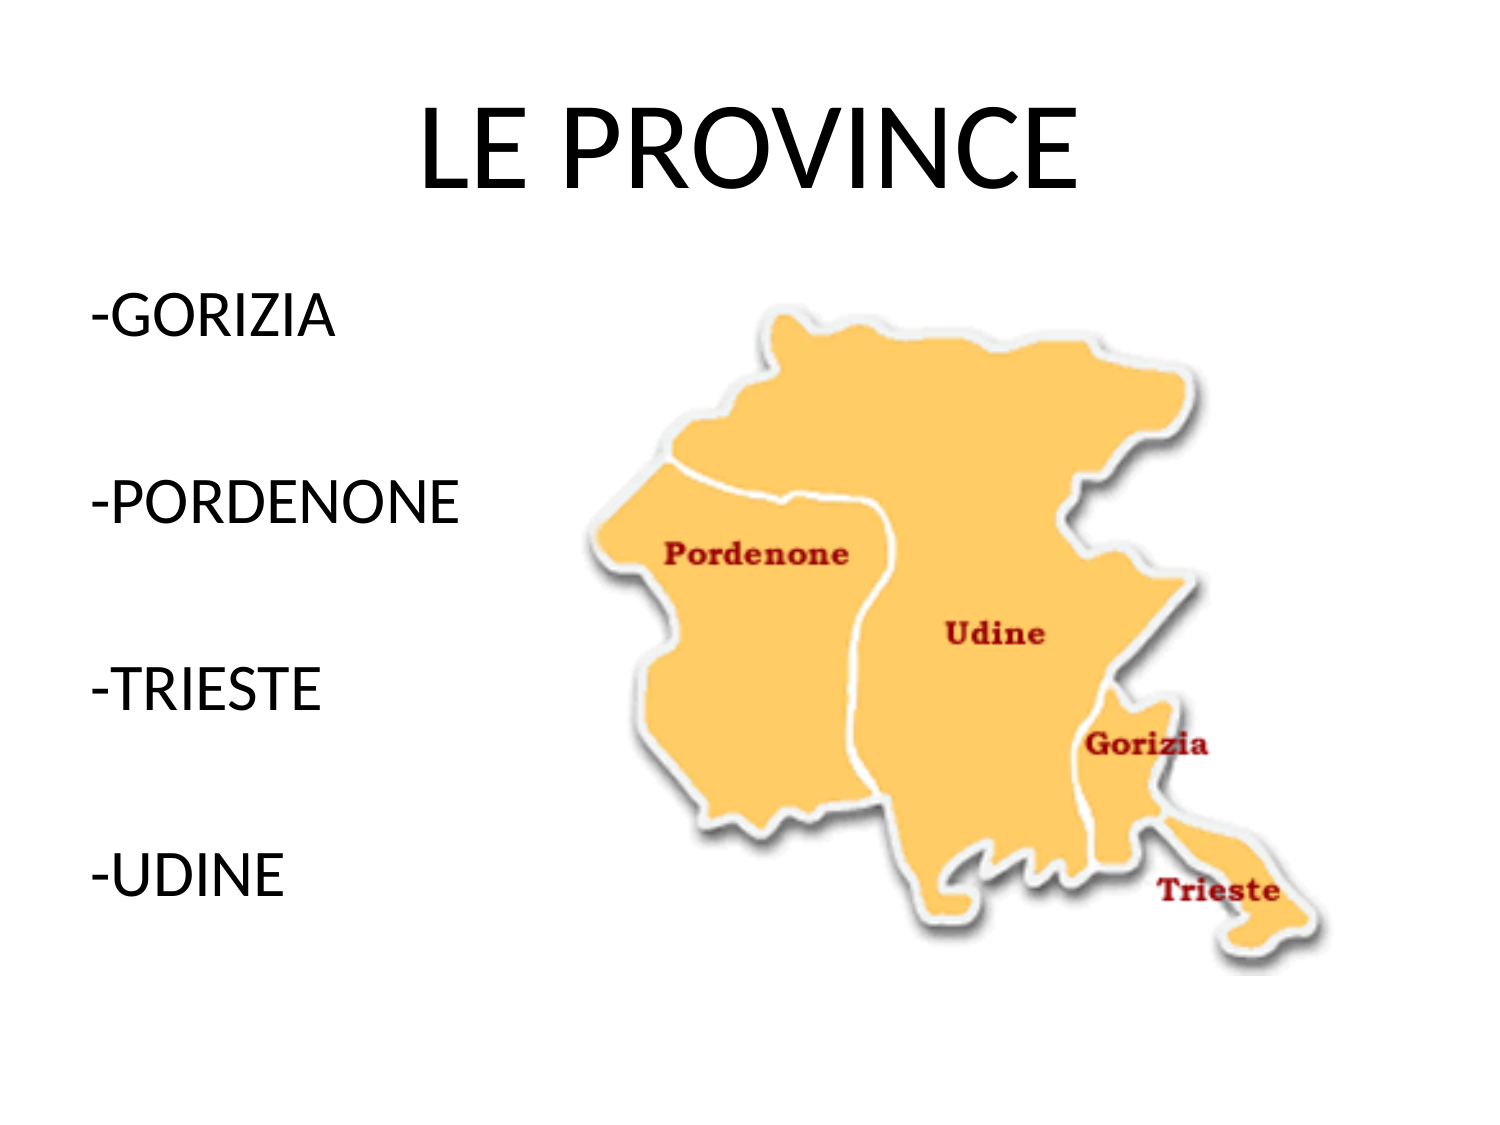

# LE PROVINCE
-GORIZIA
-PORDENONE
-TRIESTE
-UDINE